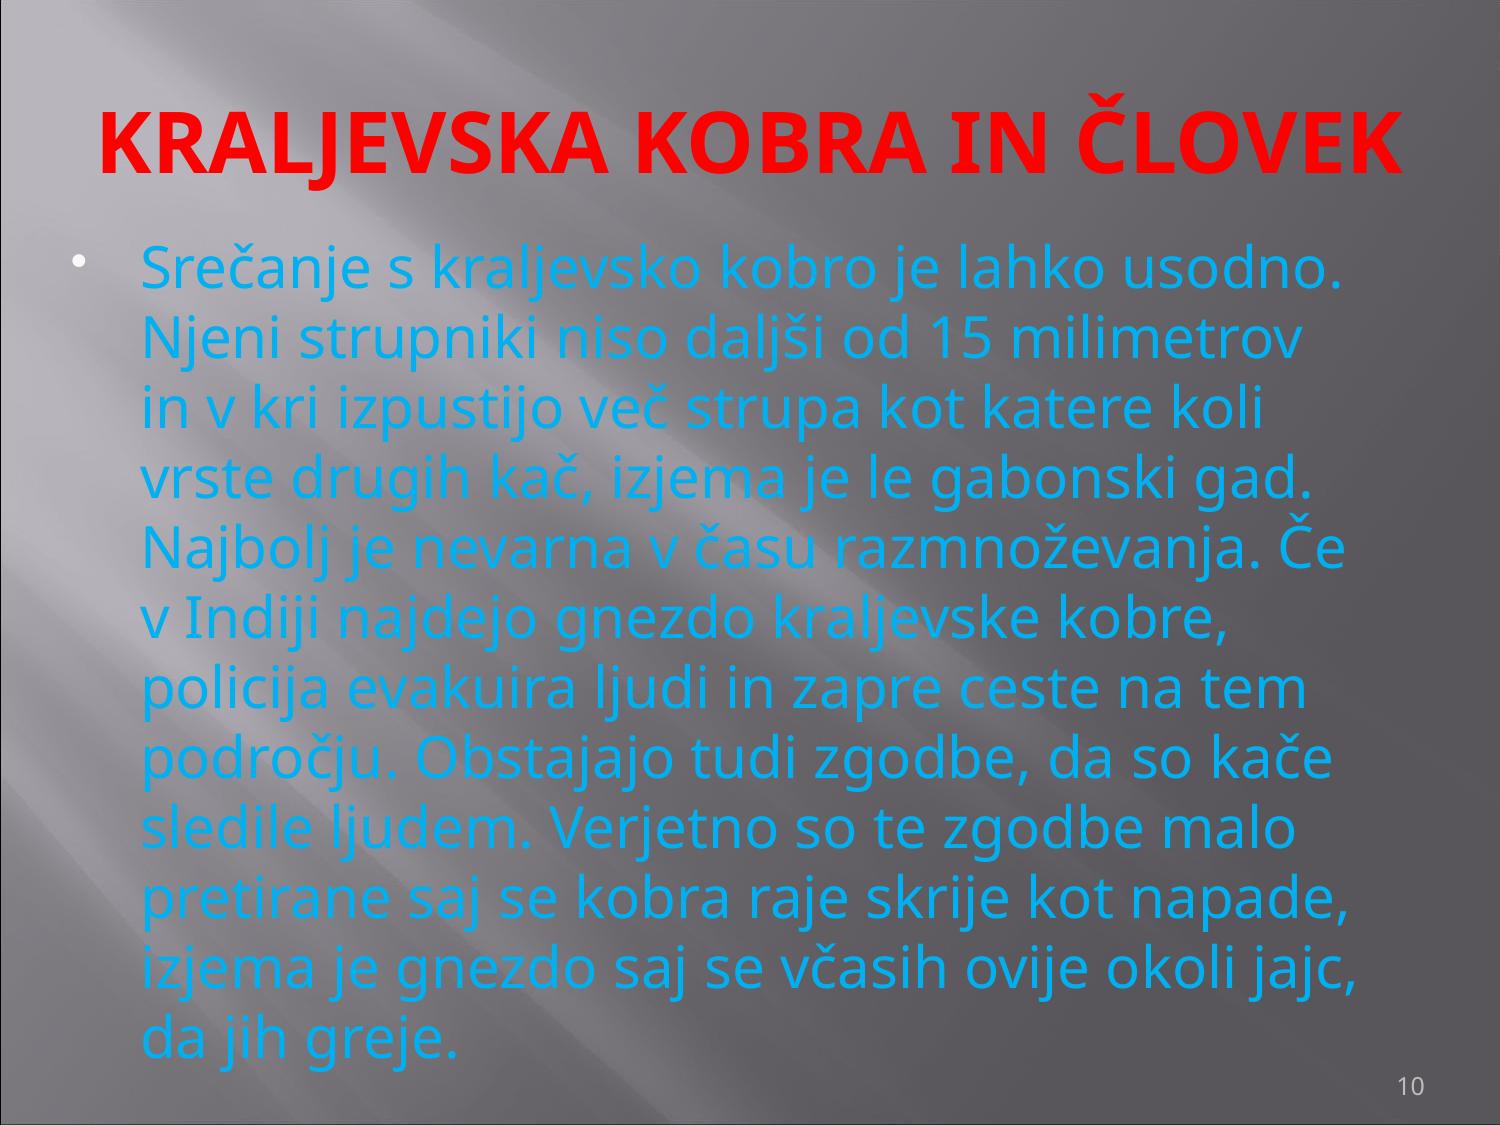

# KRALJEVSKA KOBRA IN ČLOVEK
Srečanje s kraljevsko kobro je lahko usodno. Njeni strupniki niso daljši od 15 milimetrov in v kri izpustijo več strupa kot katere koli vrste drugih kač, izjema je le gabonski gad. Najbolj je nevarna v času razmnoževanja. Če v Indiji najdejo gnezdo kraljevske kobre, policija evakuira ljudi in zapre ceste na tem področju. Obstajajo tudi zgodbe, da so kače sledile ljudem. Verjetno so te zgodbe malo pretirane saj se kobra raje skrije kot napade, izjema je gnezdo saj se včasih ovije okoli jajc, da jih greje.